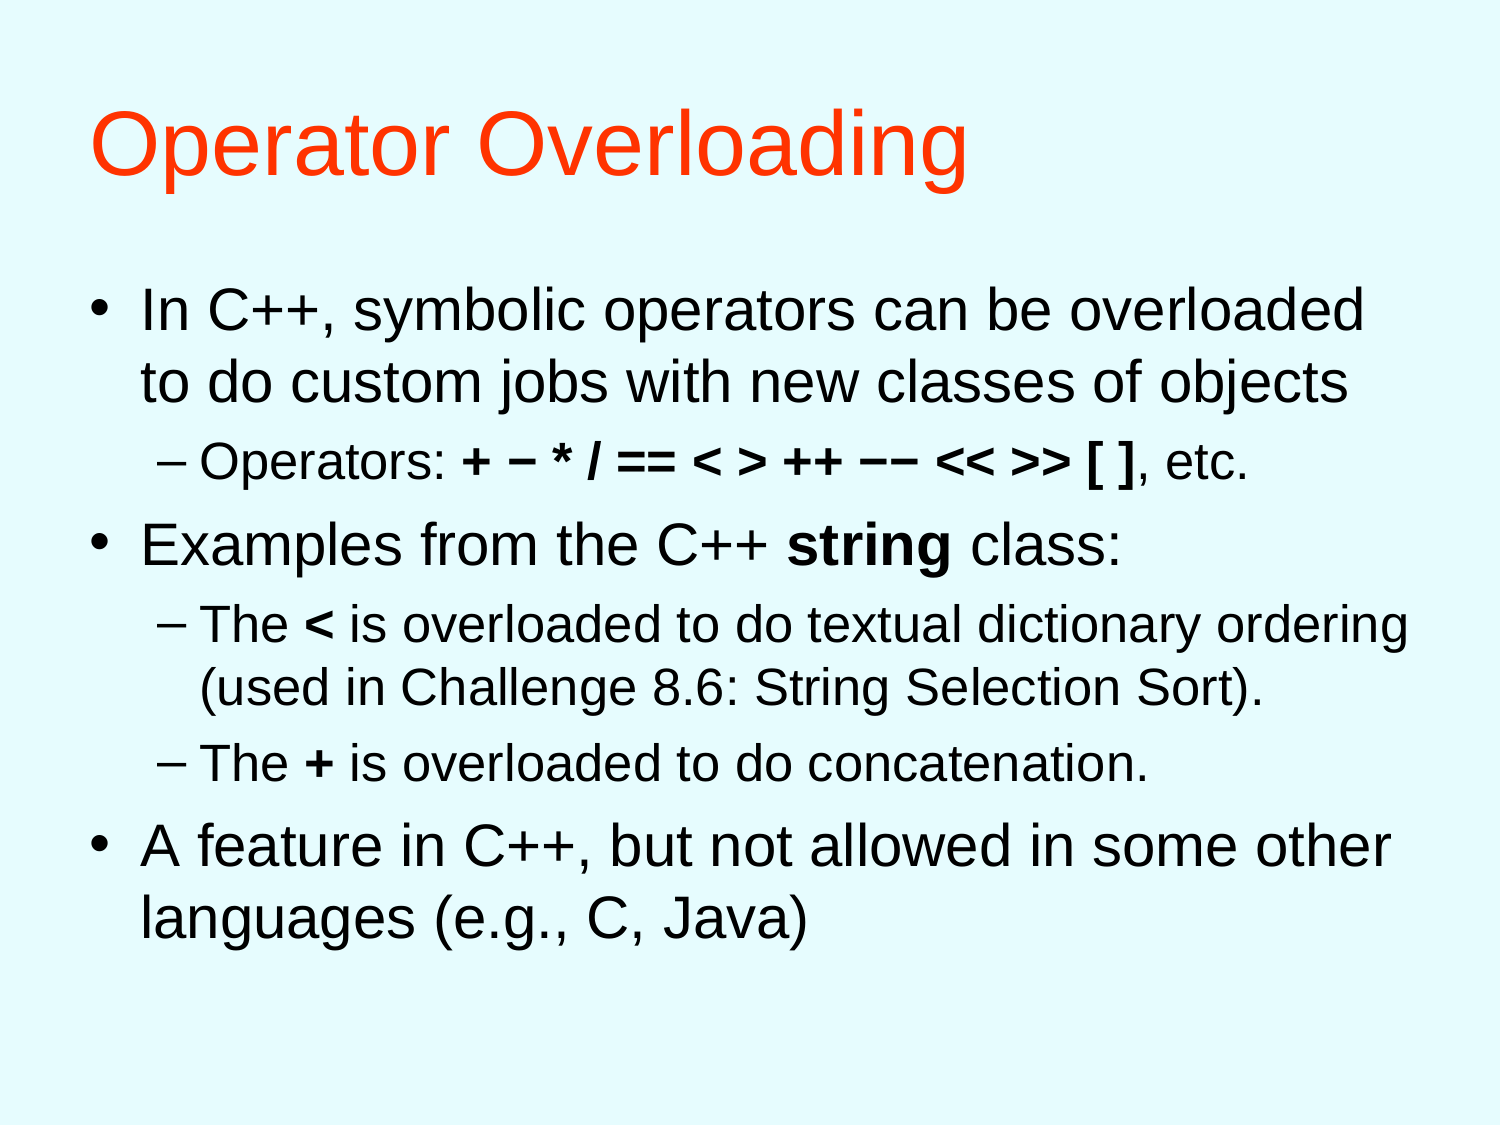

# Operator Overloading
In C++, symbolic operators can be overloaded to do custom jobs with new classes of objects
Operators: + − * / == < > ++ −− << >> [ ], etc.
Examples from the C++ string class:
The < is overloaded to do textual dictionary ordering (used in Challenge 8.6: String Selection Sort).
The + is overloaded to do concatenation.
A feature in C++, but not allowed in some other languages (e.g., C, Java)